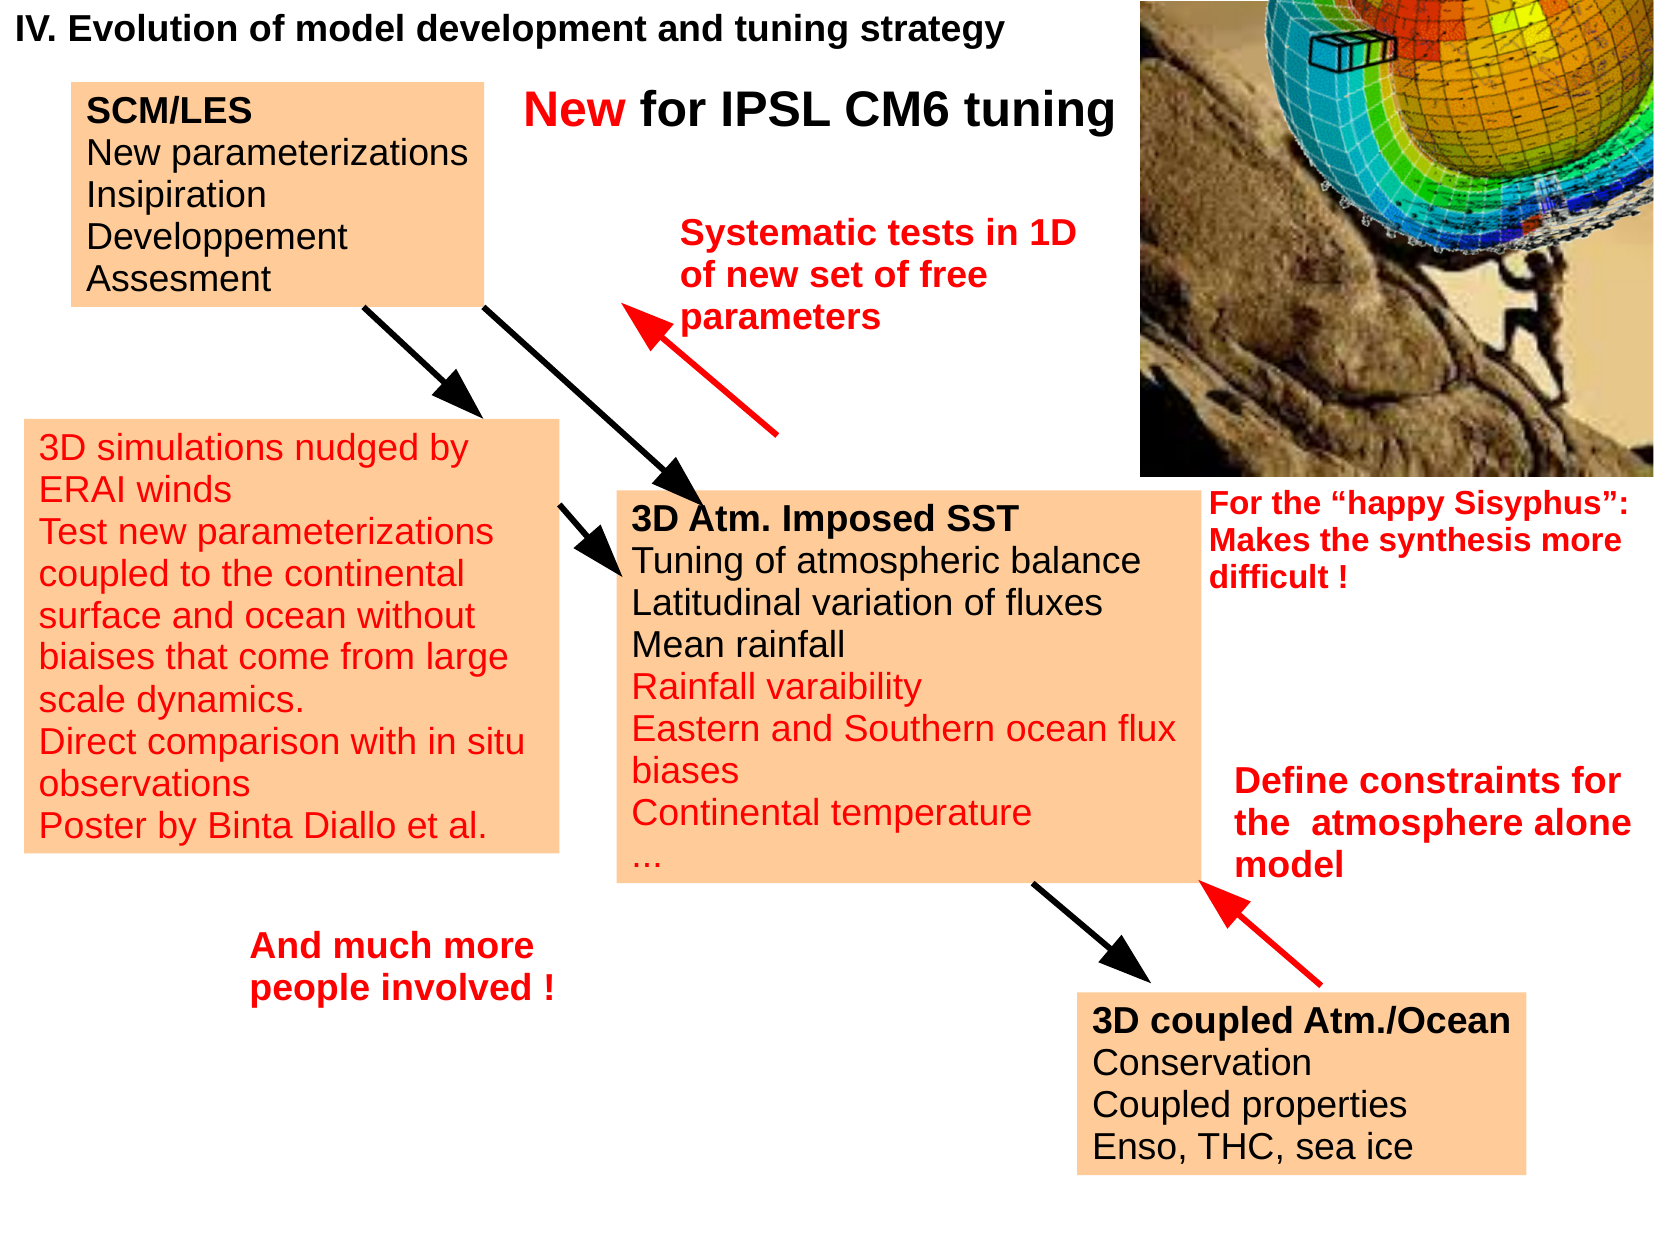

IV. Evolution of model development and tuning strategy
New for IPSL CM6 tuning
SCM/LES
New parameterizations
Insipiration
Developpement
Assesment
Systematic tests in 1D of new set of free parameters
3D simulations nudged by ERAI winds
Test new parameterizations coupled to the continental surface and ocean without biaises that come from large scale dynamics.
Direct comparison with in situ observations
Poster by Binta Diallo et al.
For the “happy Sisyphus”:
Makes the synthesis more difficult !
3D Atm. Imposed SST
Tuning of atmospheric balance
Latitudinal variation of fluxes
Mean rainfall
Rainfall varaibility
Eastern and Southern ocean flux biases
Continental temperature
...
Define constraints for the atmosphere alone model
And much more people involved !
3D coupled Atm./Ocean
Conservation
Coupled properties
Enso, THC, sea ice